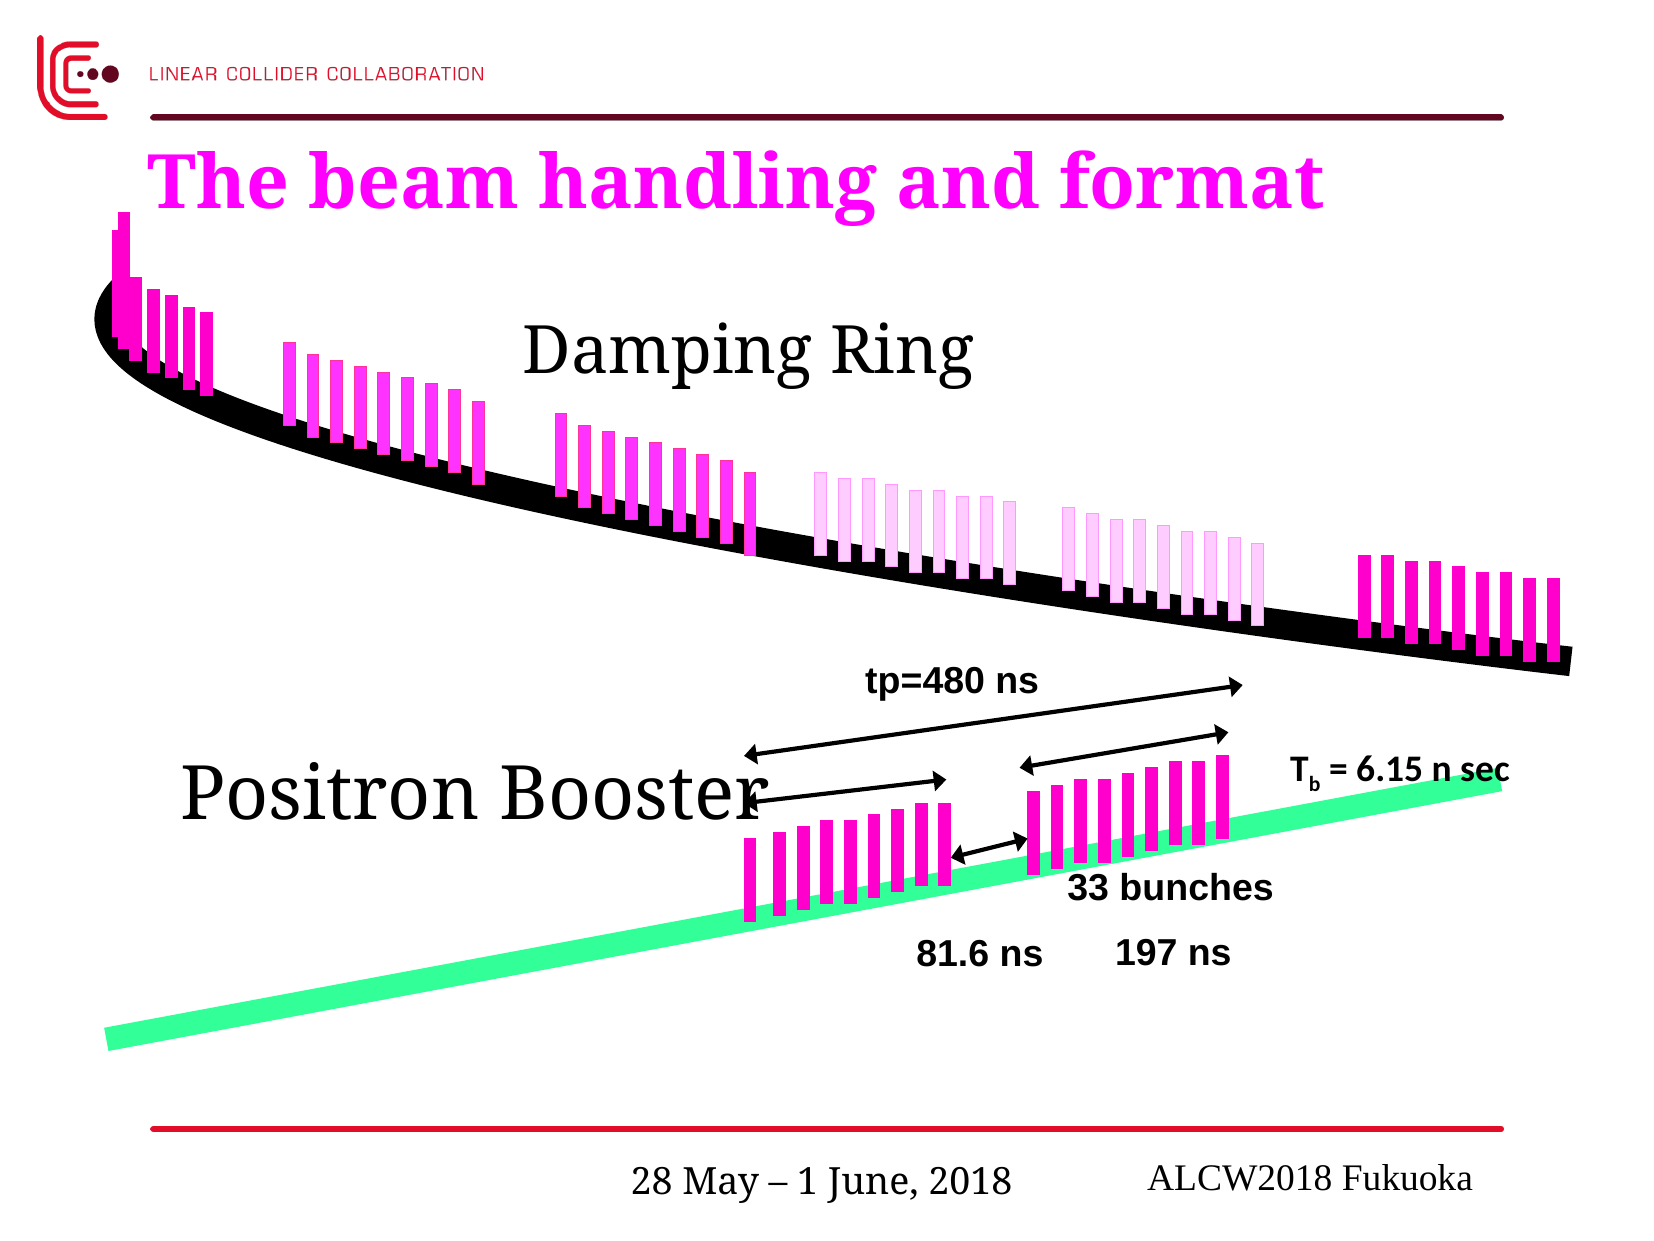

# The beam handling and format
Damping Ring
tp=480 ns
Tb = 6.15 n sec
33 bunches
197 ns
81.6 ns
Positron Booster